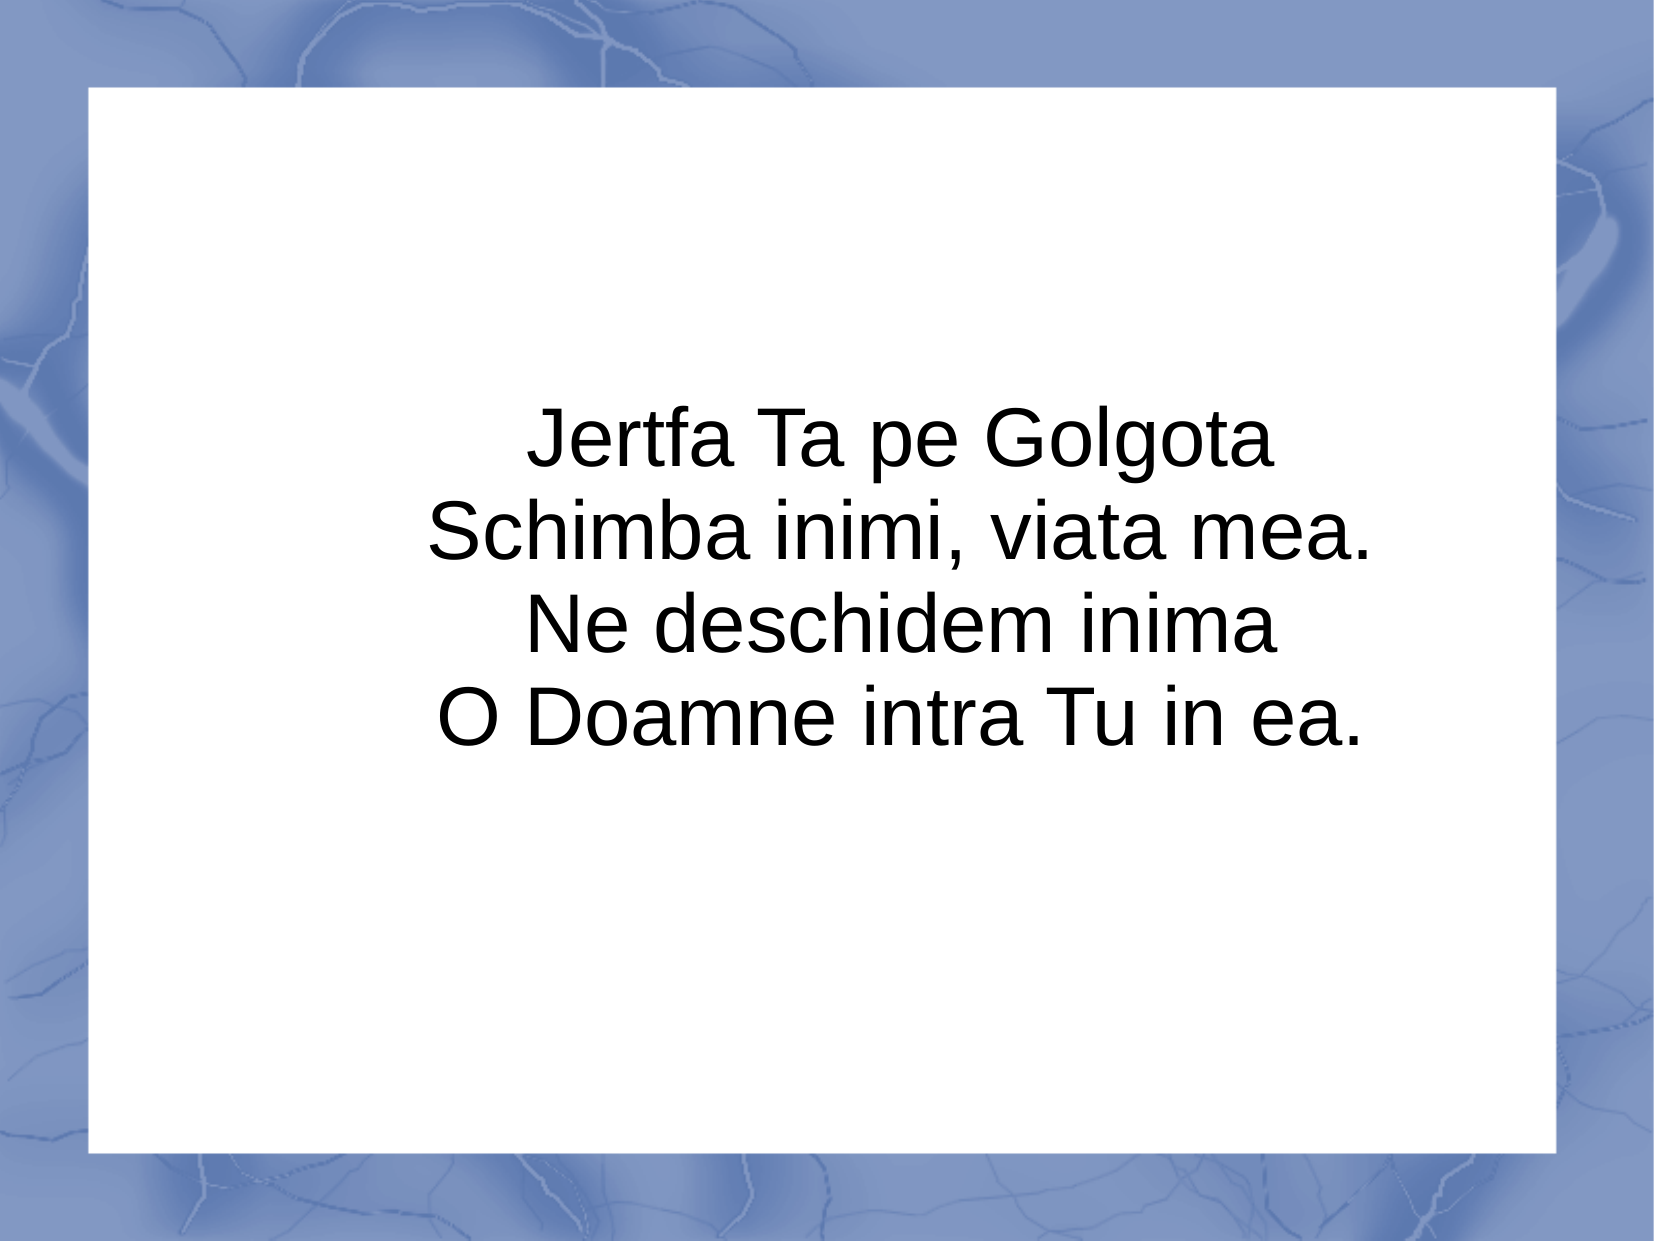

Jertfa Ta pe Golgota
Schimba inimi, viata mea.
Ne deschidem inima
O Doamne intra Tu in ea.